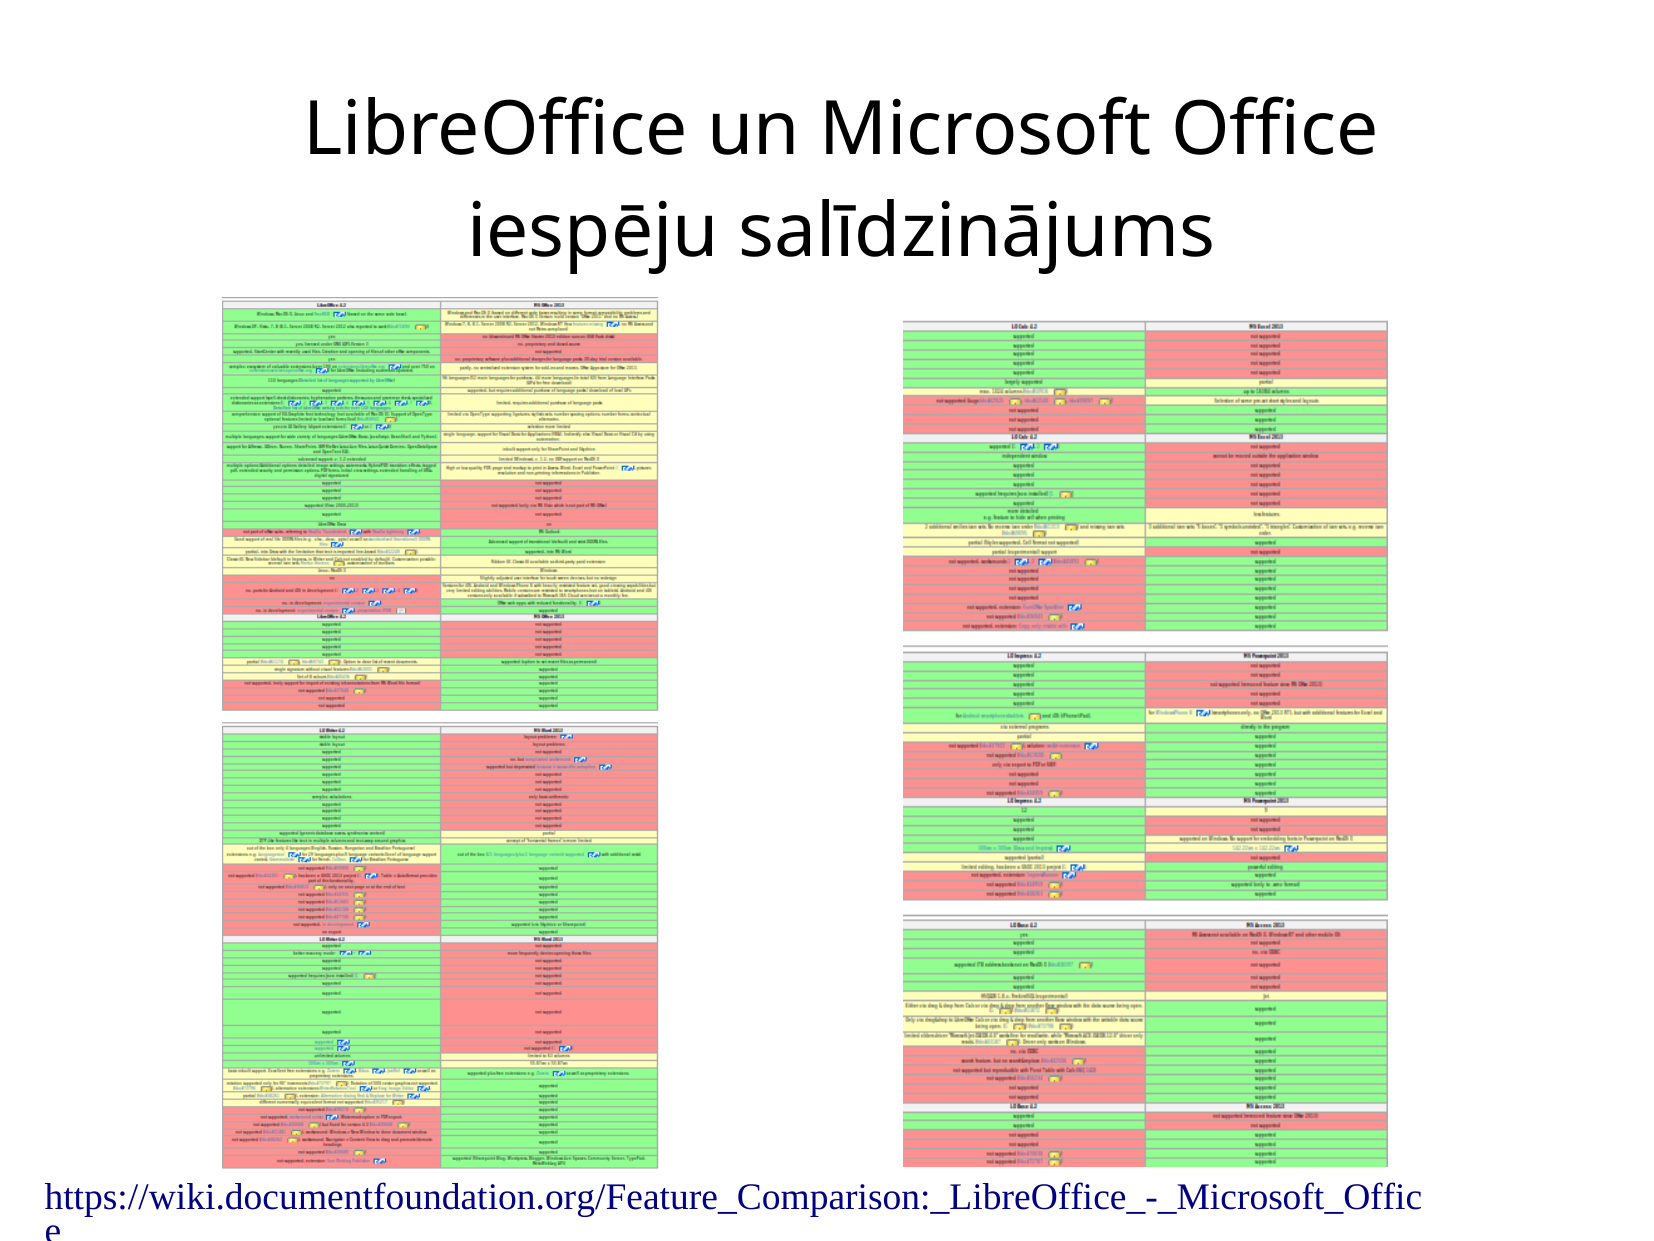

# LibreOffice un Microsoft Office iespēju salīdzinājums
https://wiki.documentfoundation.org/Feature_Comparison:_LibreOffice_-_Microsoft_Office